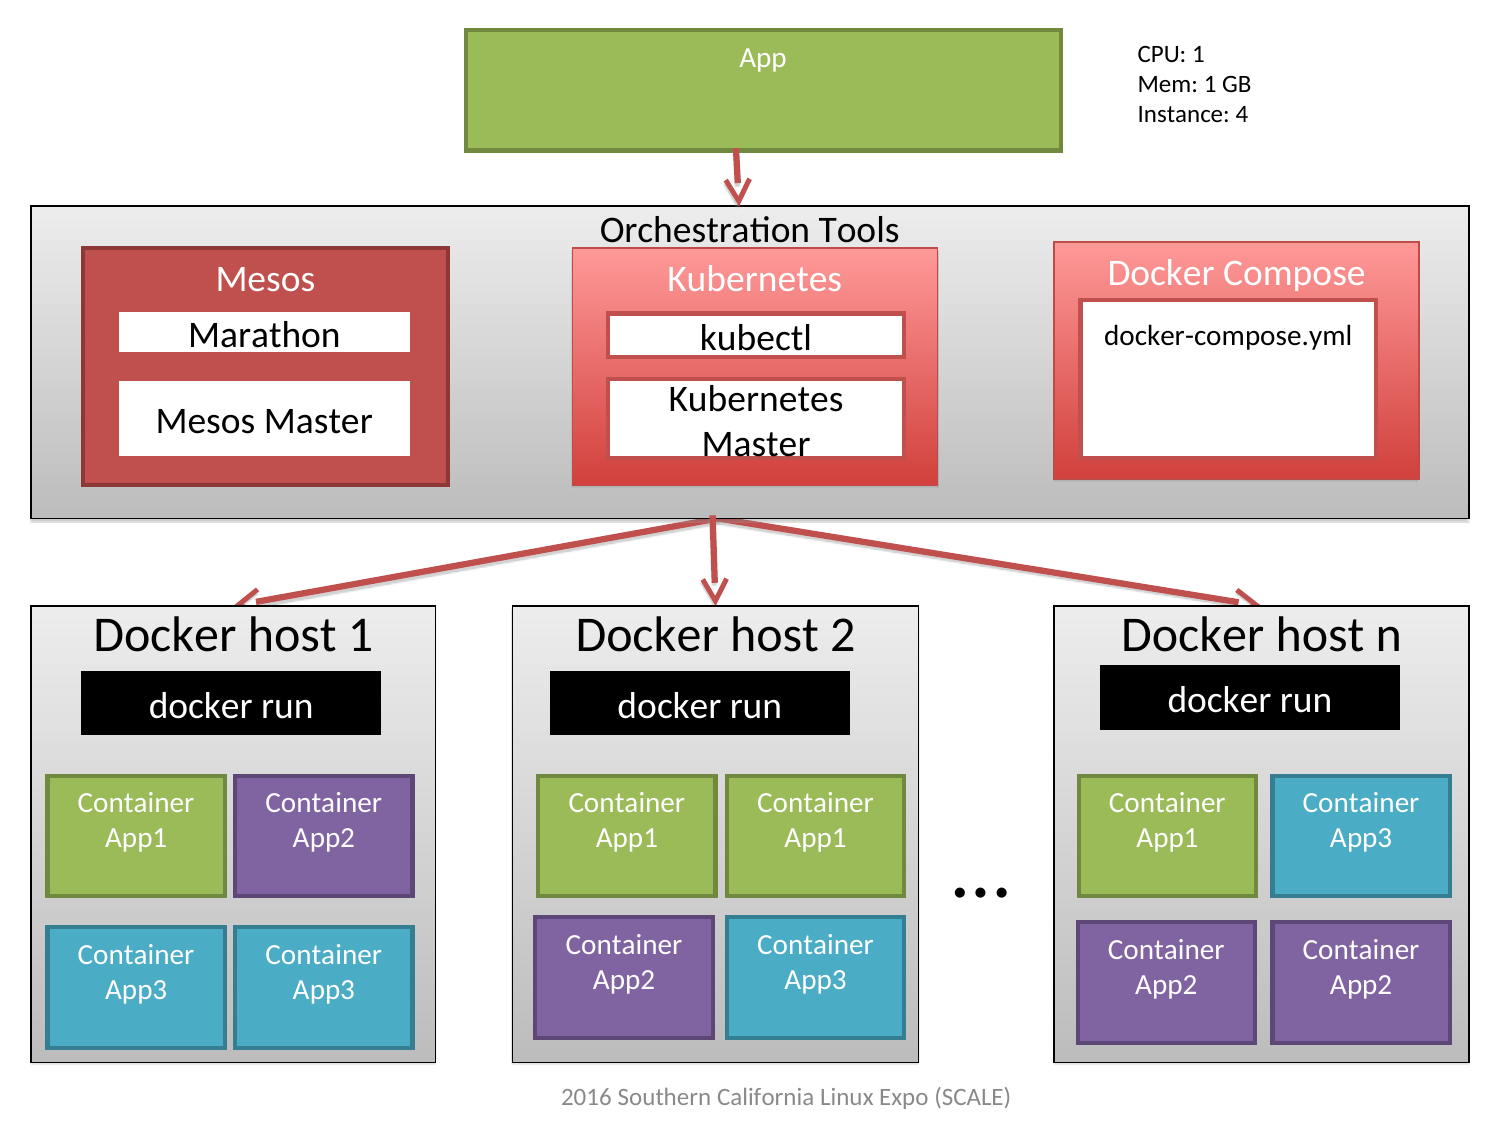

App
CPU: 1
Mem: 1 GB
Instance: 4
Orchestration Tools
Docker Compose
Mesos
Kubernetes
docker-compose.yml
Marathon
kubectl
Mesos Master
Kubernetes Master
Docker host 1
docker run
Container
App1
Container
App2
Container
App3
Container
App3
Docker host 2
Docker host n
docker run
docker run
Container
App1
Container
App1
Container
App1
Container
App3
…
Container
App2
Container
App3
Container
App2
Container
App2
2016 Southern California Linux Expo (SCALE)